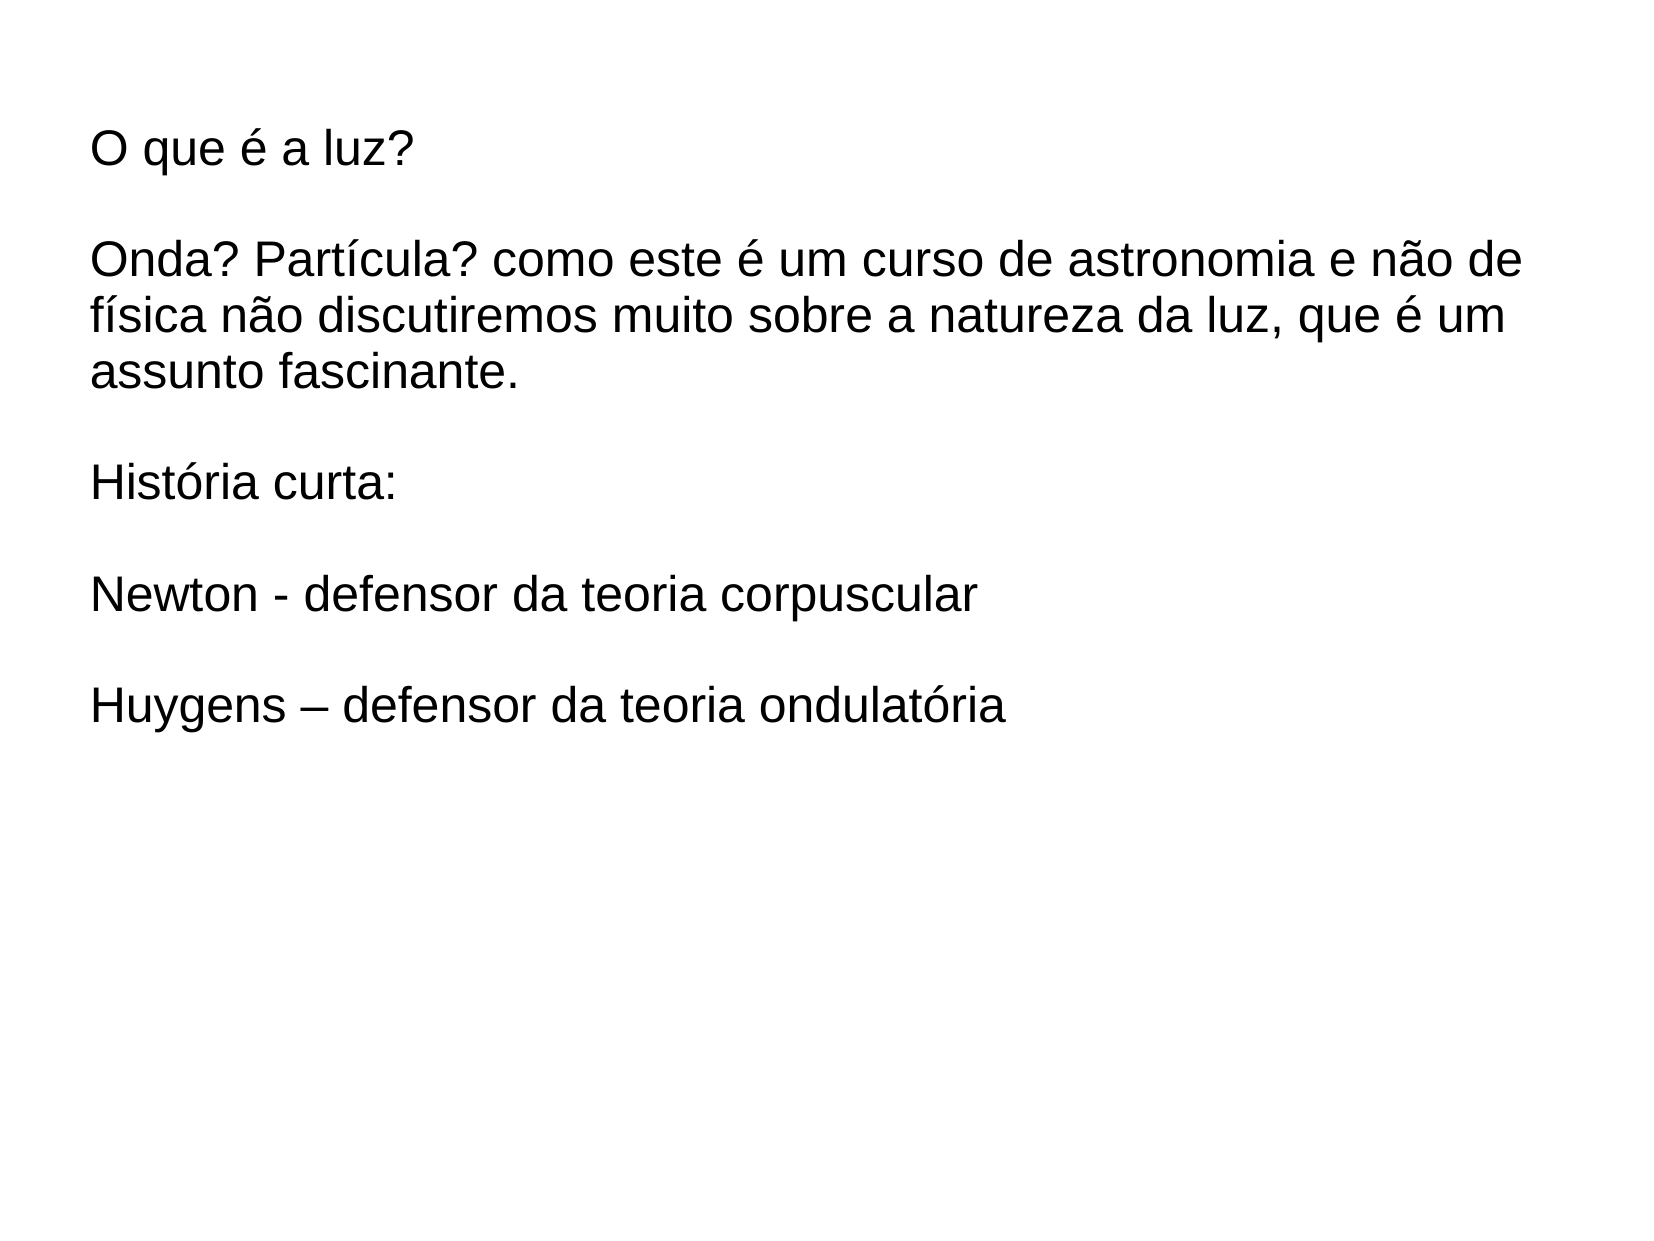

O que é a luz?
Onda? Partícula? como este é um curso de astronomia e não de física não discutiremos muito sobre a natureza da luz, que é um assunto fascinante.
História curta:
Newton - defensor da teoria corpuscular
Huygens – defensor da teoria ondulatória